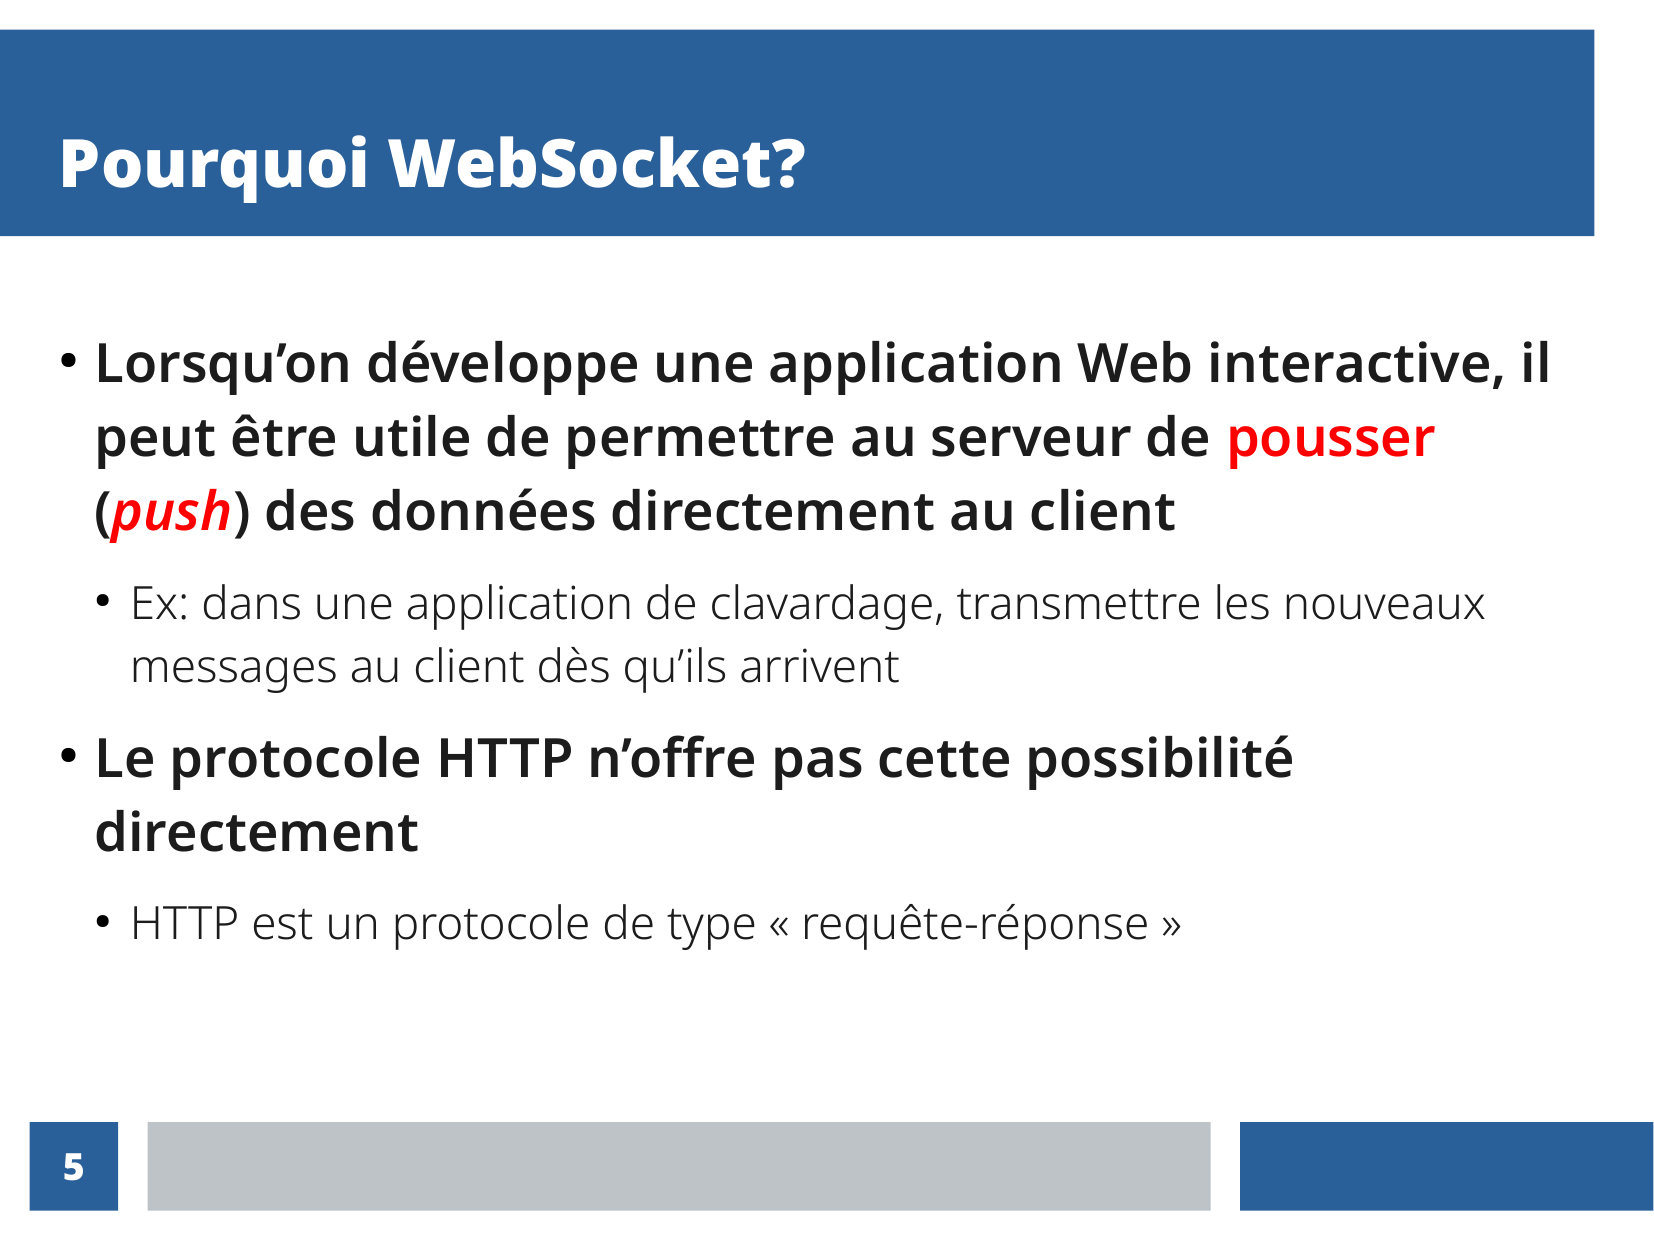

# Pourquoi WebSocket?
Lorsqu’on développe une application Web interactive, il peut être utile de permettre au serveur de pousser (push) des données directement au client
Ex: dans une application de clavardage, transmettre les nouveaux messages au client dès qu’ils arrivent
Le protocole HTTP n’offre pas cette possibilité directement
HTTP est un protocole de type « requête-réponse »
5